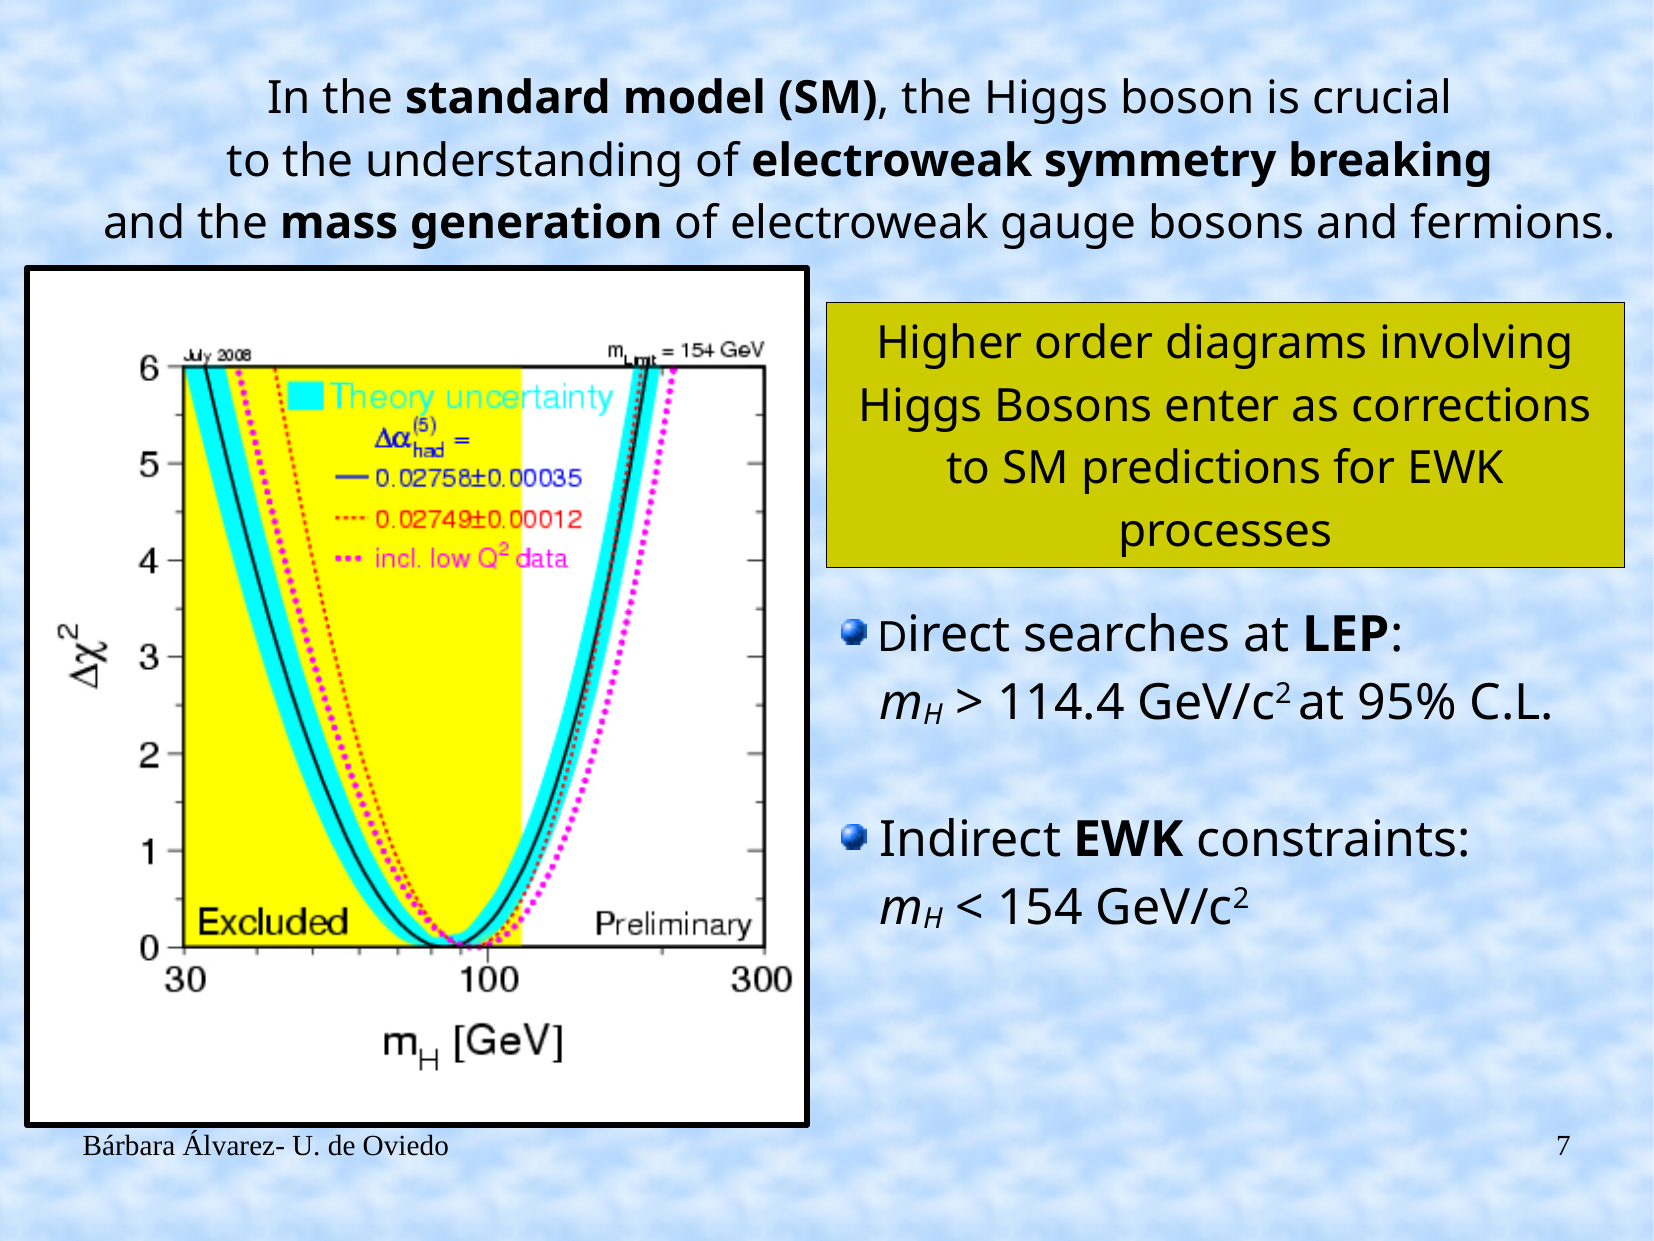

In the standard model (SM), the Higgs boson is crucial
to the understanding of electroweak symmetry breaking
and the mass generation of electroweak gauge bosons and fermions.
Higher order diagrams involving Higgs Bosons enter as corrections
to SM predictions for EWK processes
 Direct searches at LEP:
 mH > 114.4 GeV/c2 at 95% C.L.
 Indirect EWK constraints:
 mH < 154 GeV/c2
Bárbara Álvarez- U. de Oviedo
7